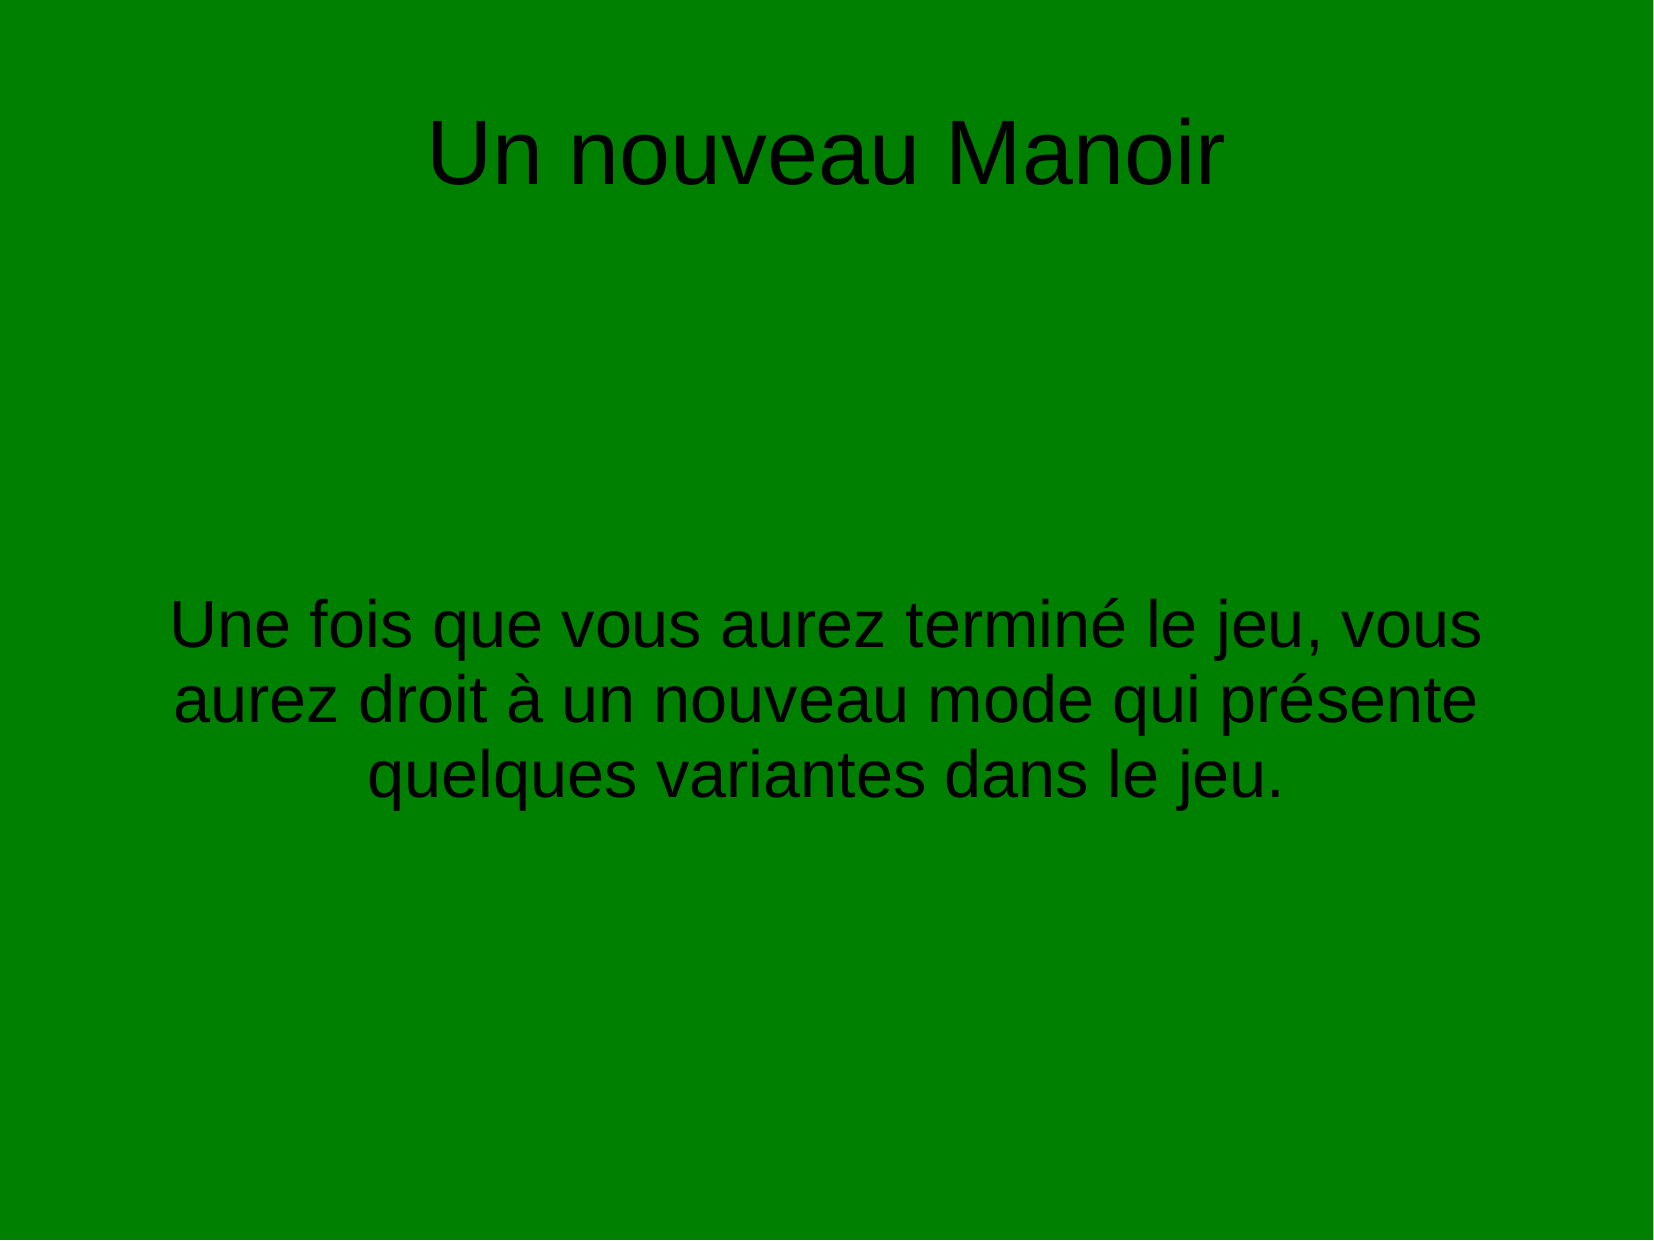

# Un nouveau Manoir
Une fois que vous aurez terminé le jeu, vous aurez droit à un nouveau mode qui présente quelques variantes dans le jeu.